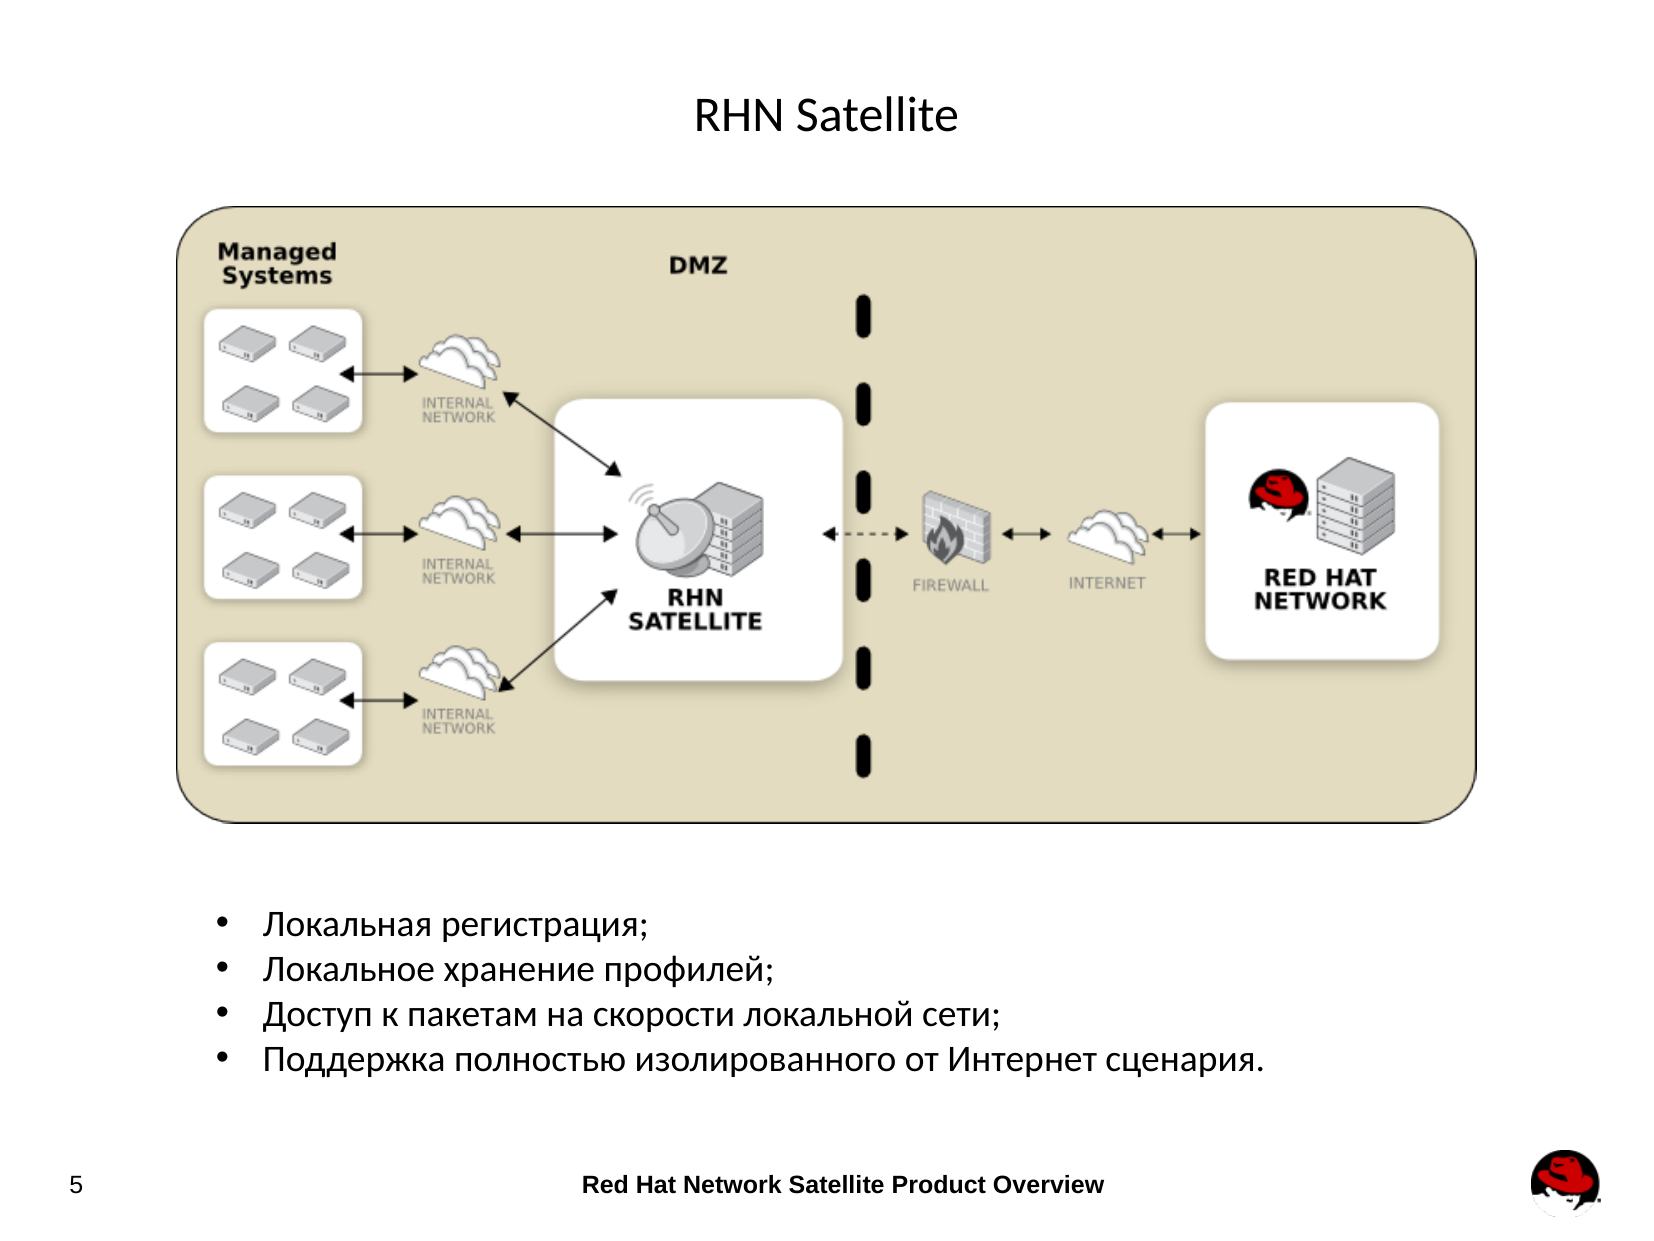

# RHN Satellite
Локальная регистрация;
Локальное хранение профилей;
Доступ к пакетам на скорости локальной сети;
Поддержка полностью изолированного от Интернет сценария.